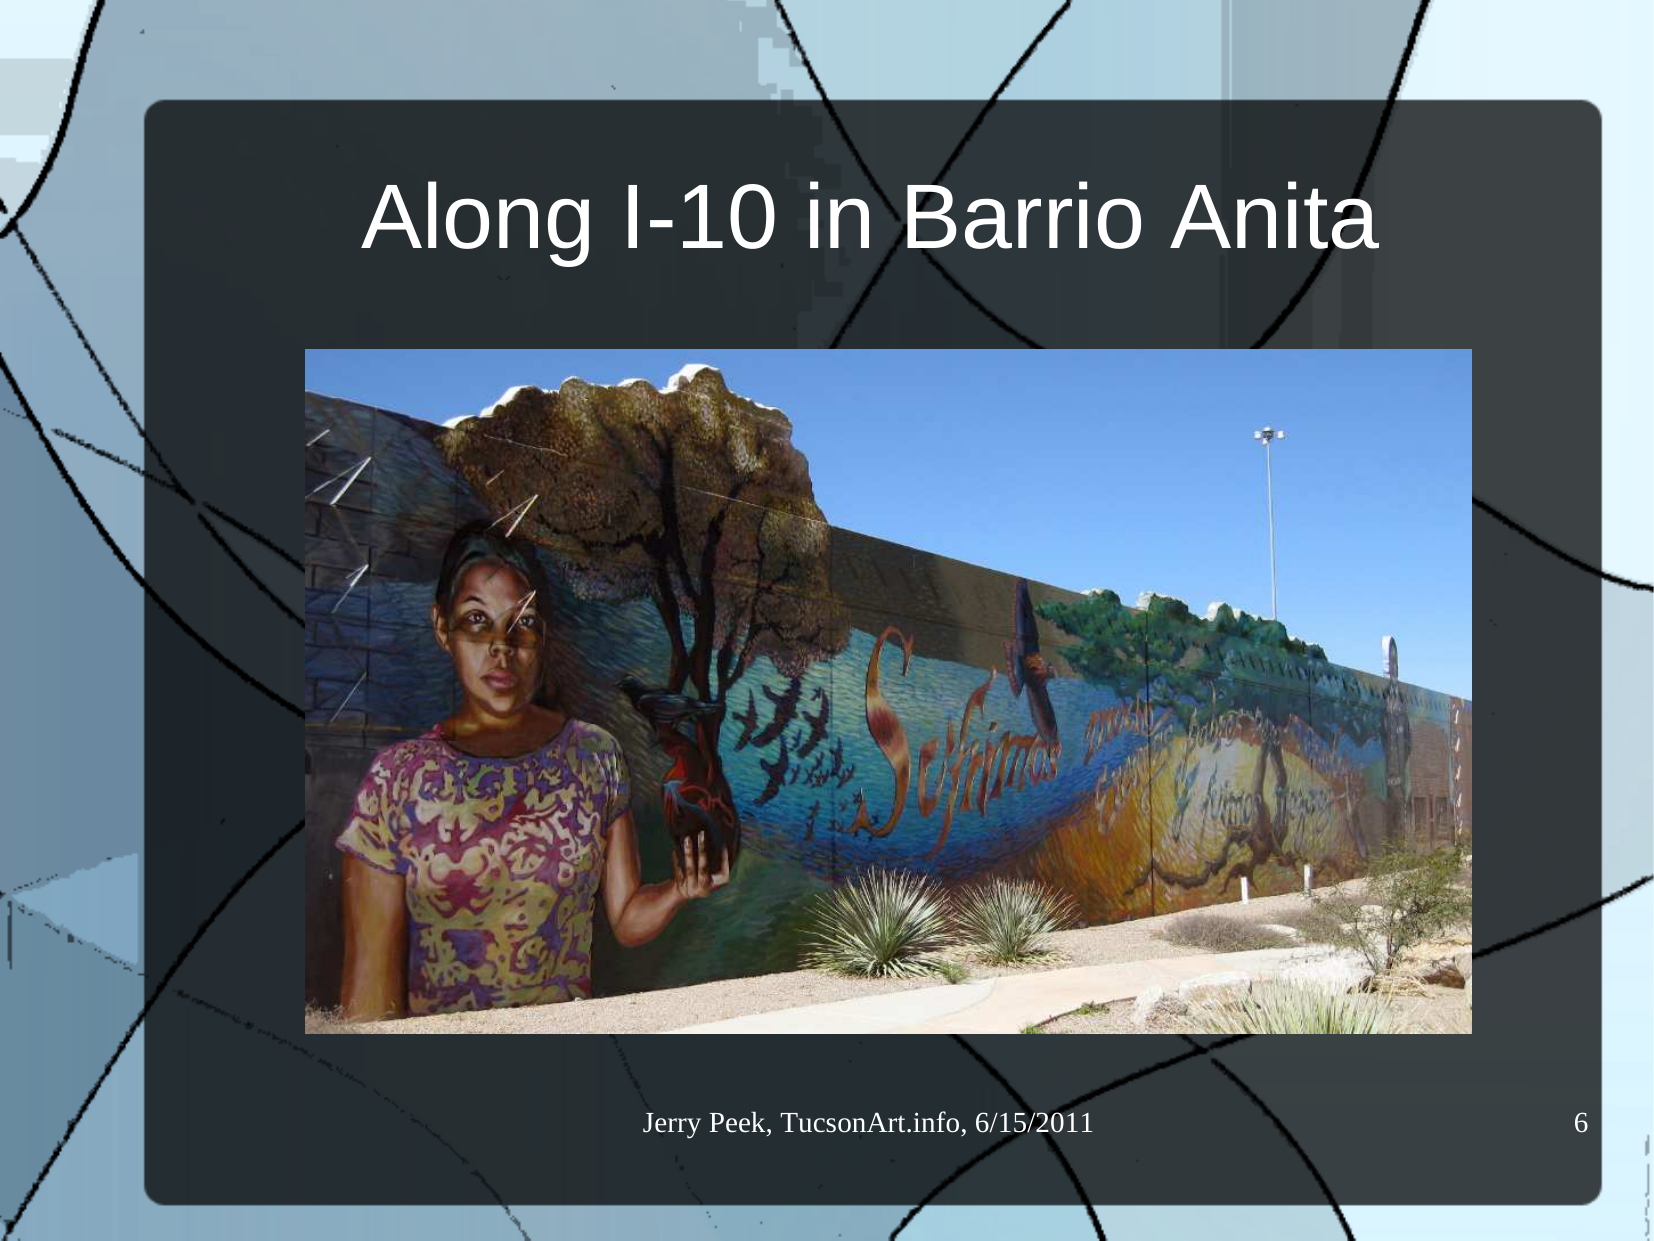

# Along I-10 in Barrio Anita
Jerry Peek, TucsonArt.info, 6/15/2011
6